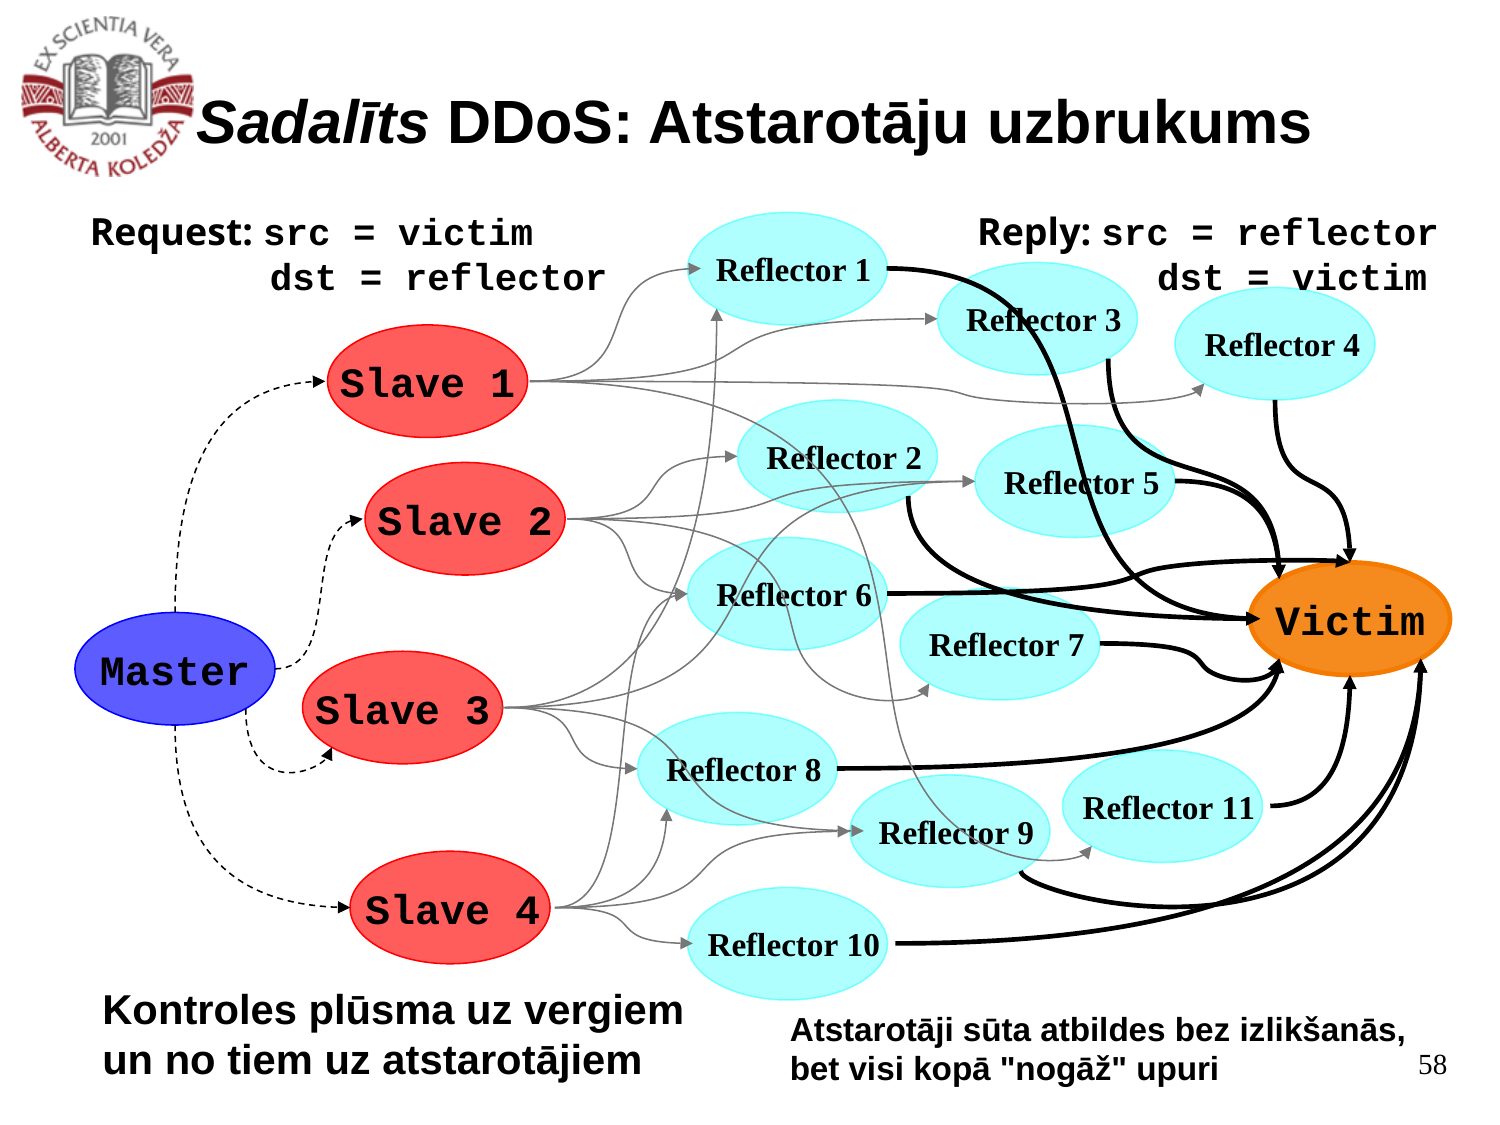

# Sadalīts DDoS: Atstarotāju uzbrukums
Request: src = victim
 dst = reflector
Reply: src = reflector
 dst = victim
Reflector 1
Reflector 3
Reflector 4
Slave 1
Reflector 2
Reflector 5
Slave 2
Reflector 6
Victim
Reflector 7
Master
Slave 3
Reflector 8
Reflector 11
Reflector 9
Slave 4
Reflector 10
Kontroles plūsma uz vergiem un no tiem uz atstarotājiem
Atstarotāji sūta atbildes bez izlikšanās, bet visi kopā "nogāž" upuri